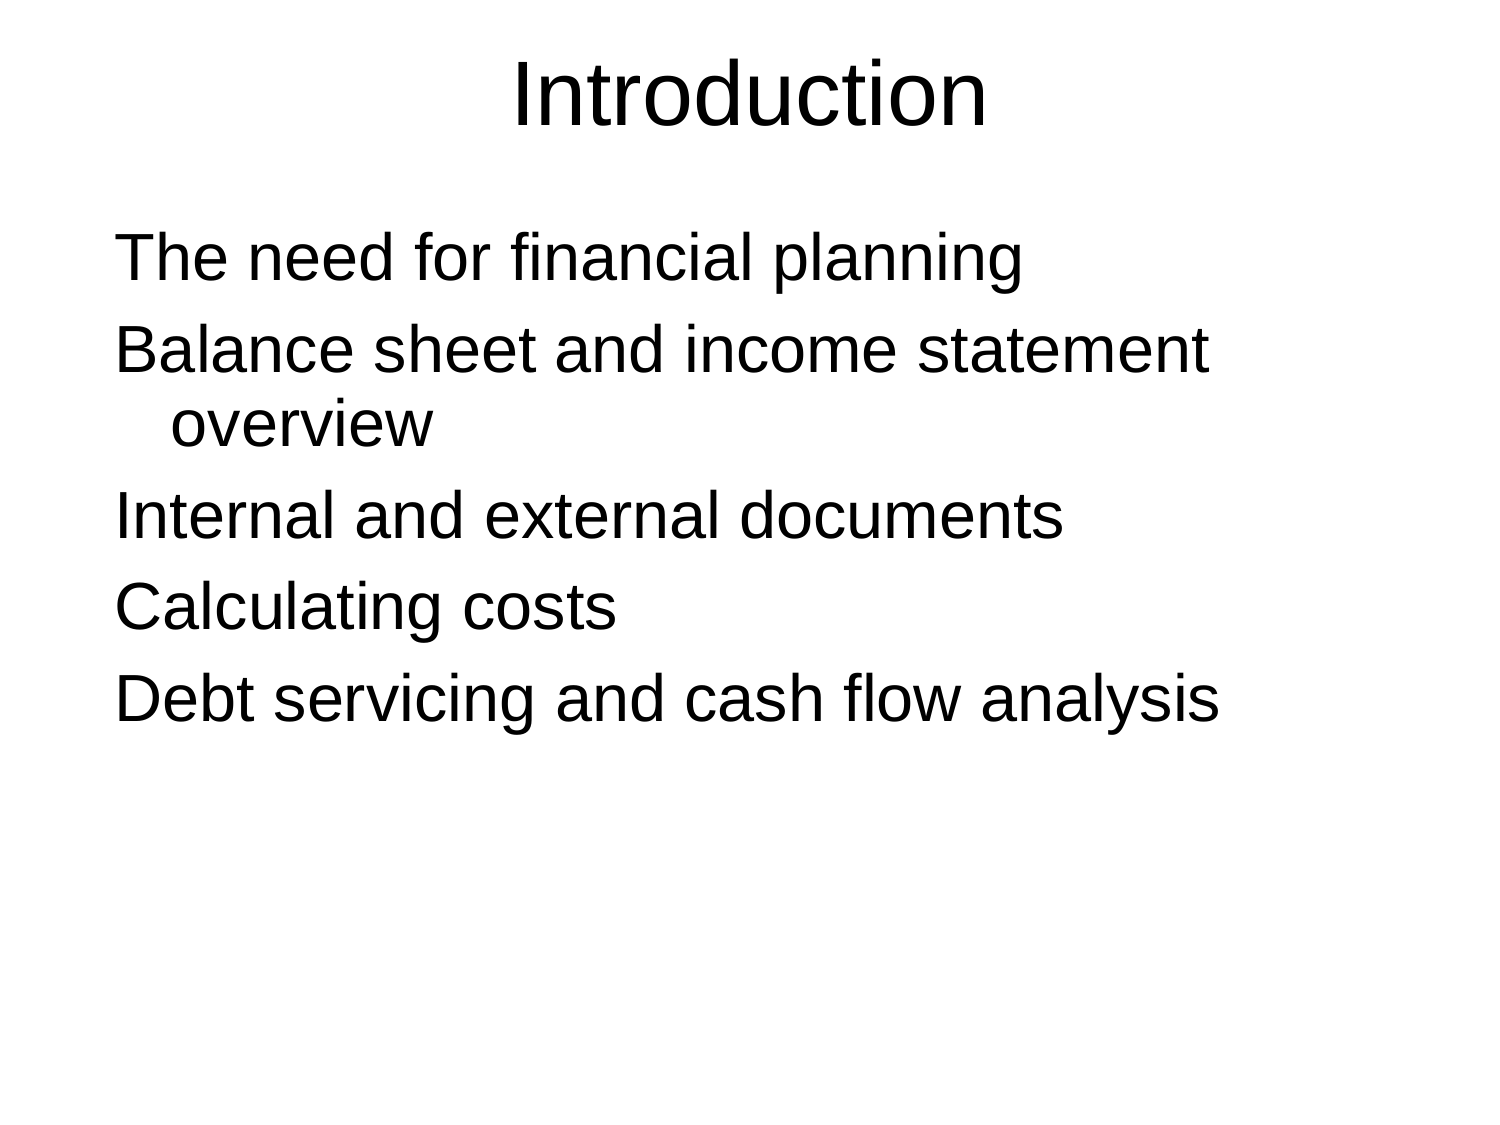

# Introduction
The need for financial planning
Balance sheet and income statement overview
Internal and external documents
Calculating costs
Debt servicing and cash flow analysis